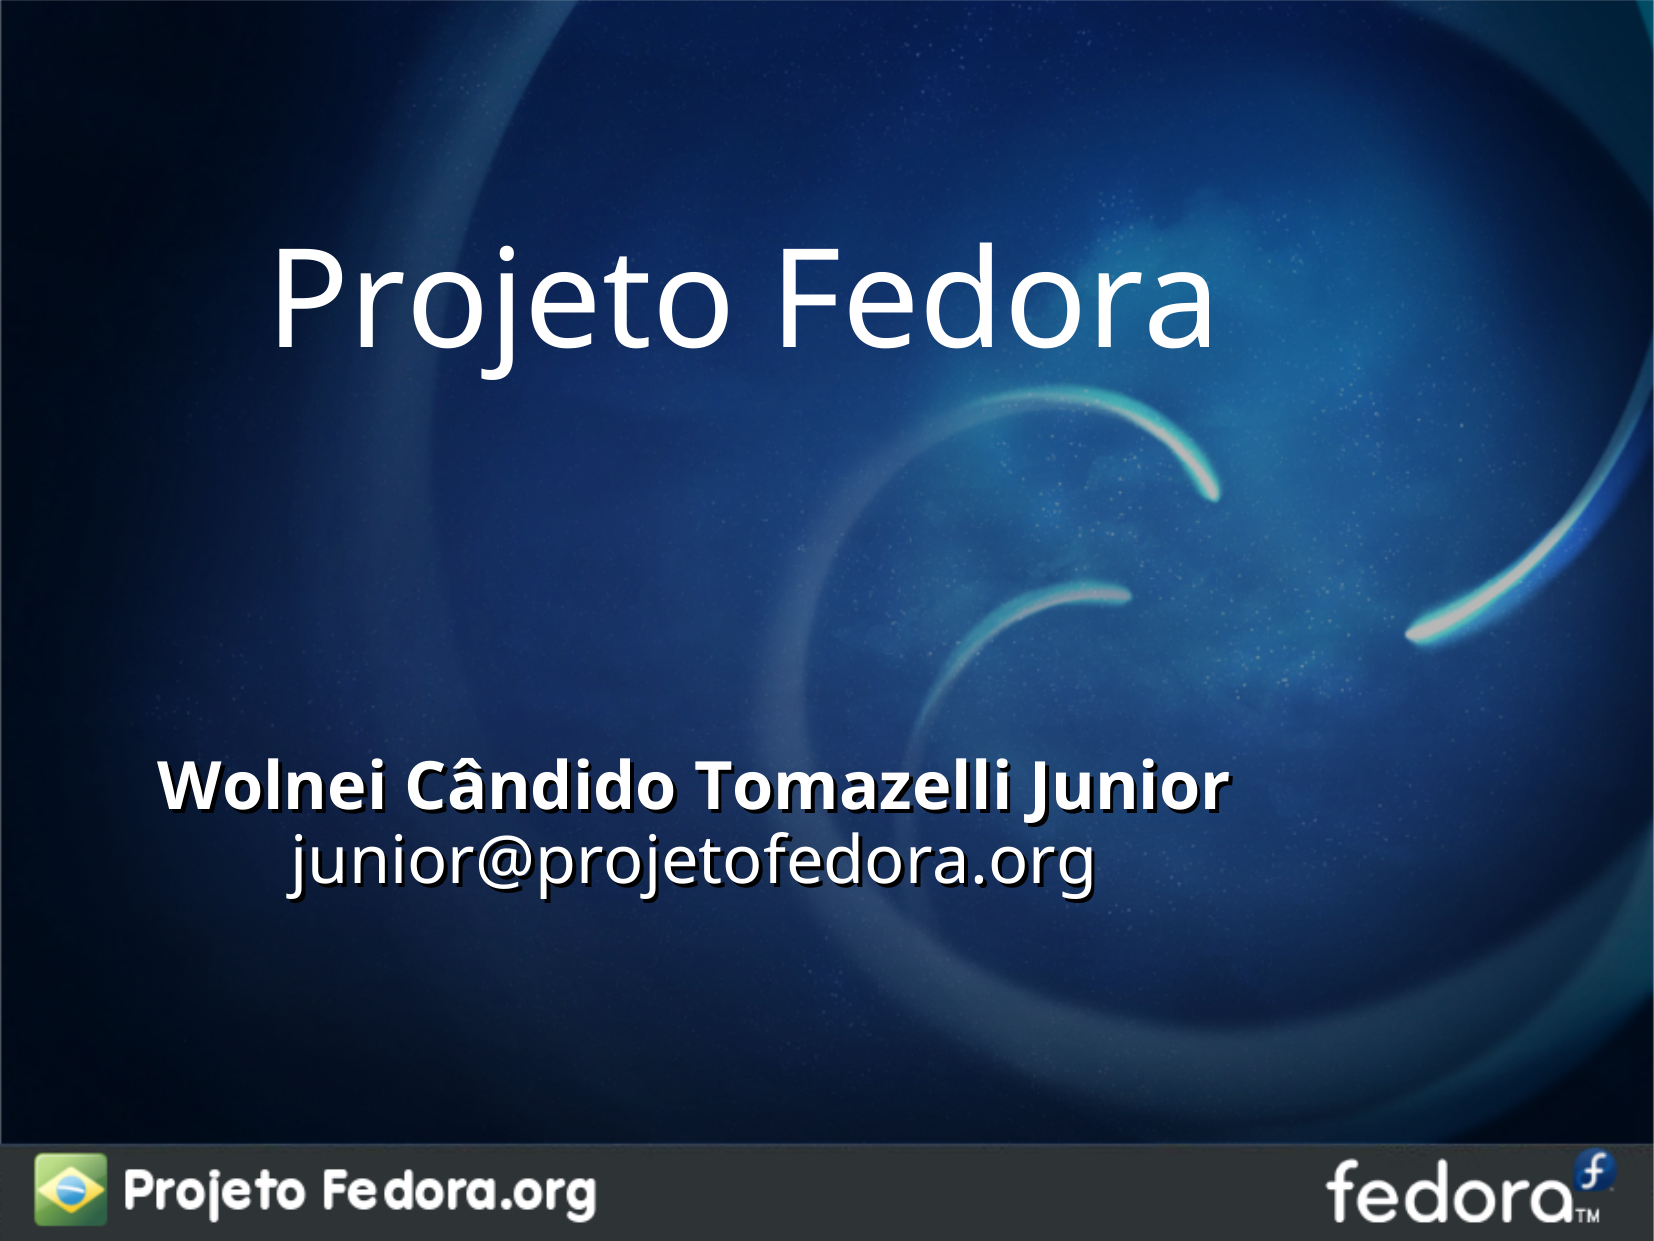

# Projeto Fedora
Wolnei Cândido Tomazelli Junior
junior@projetofedora.org